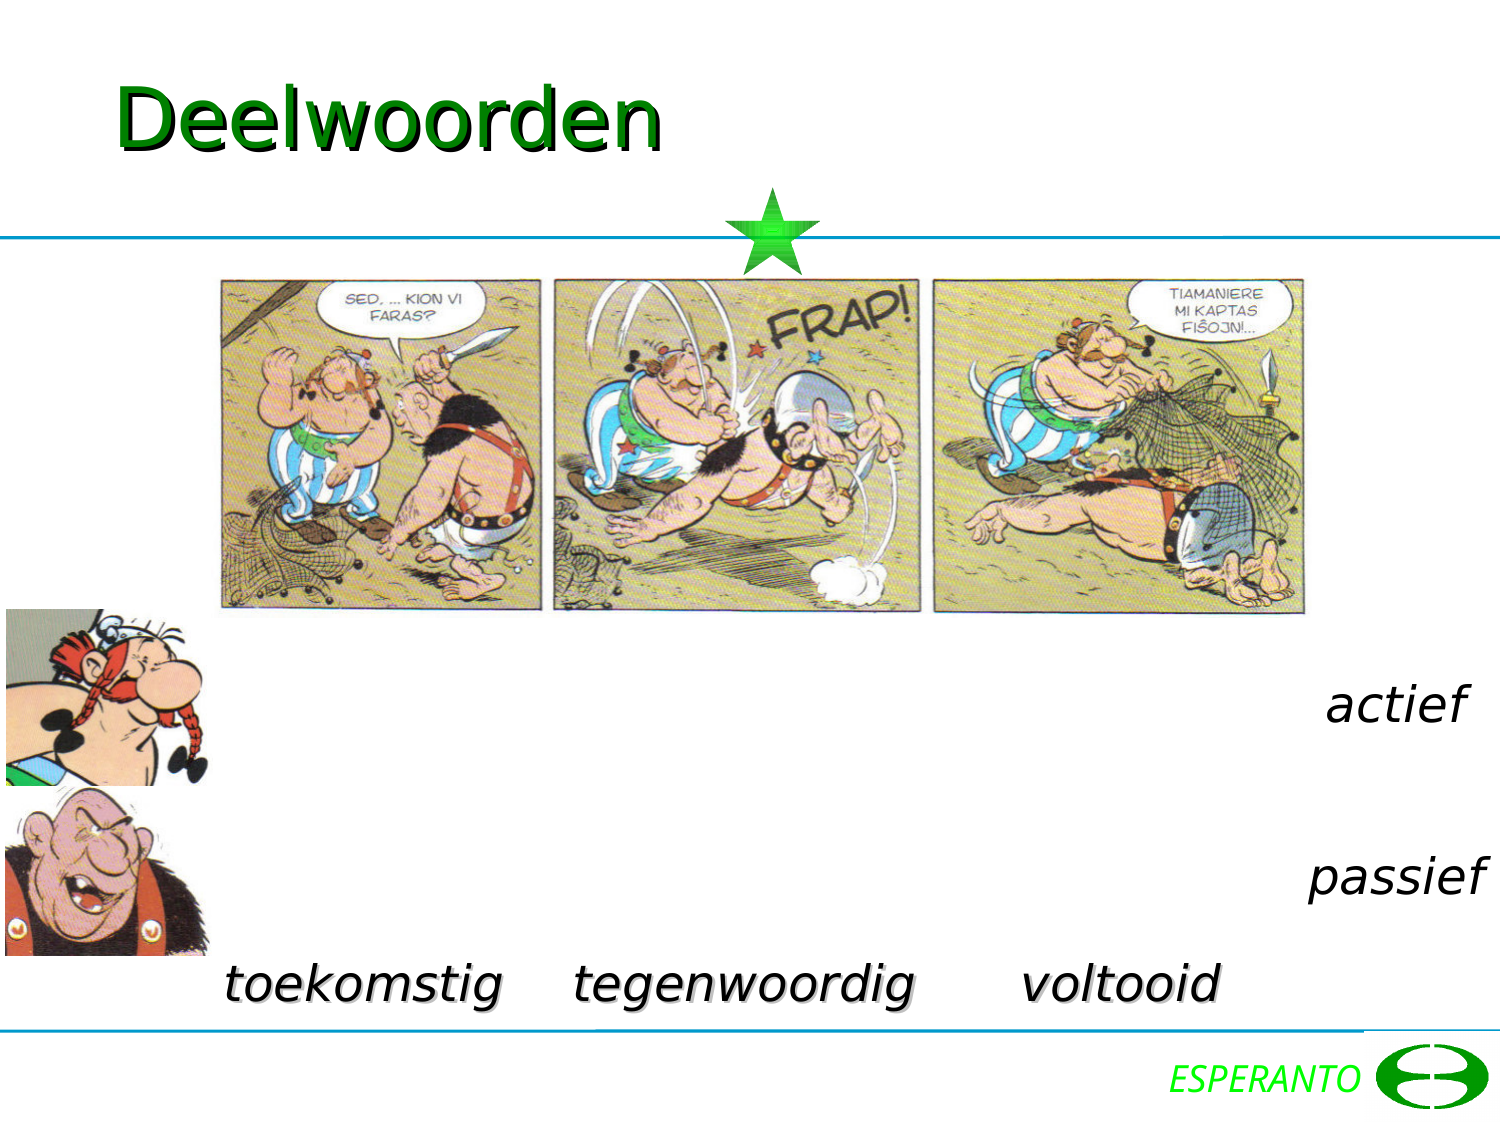

# Deelwoorden
 toekomstig tegenwoordig voltooid
actief
passief